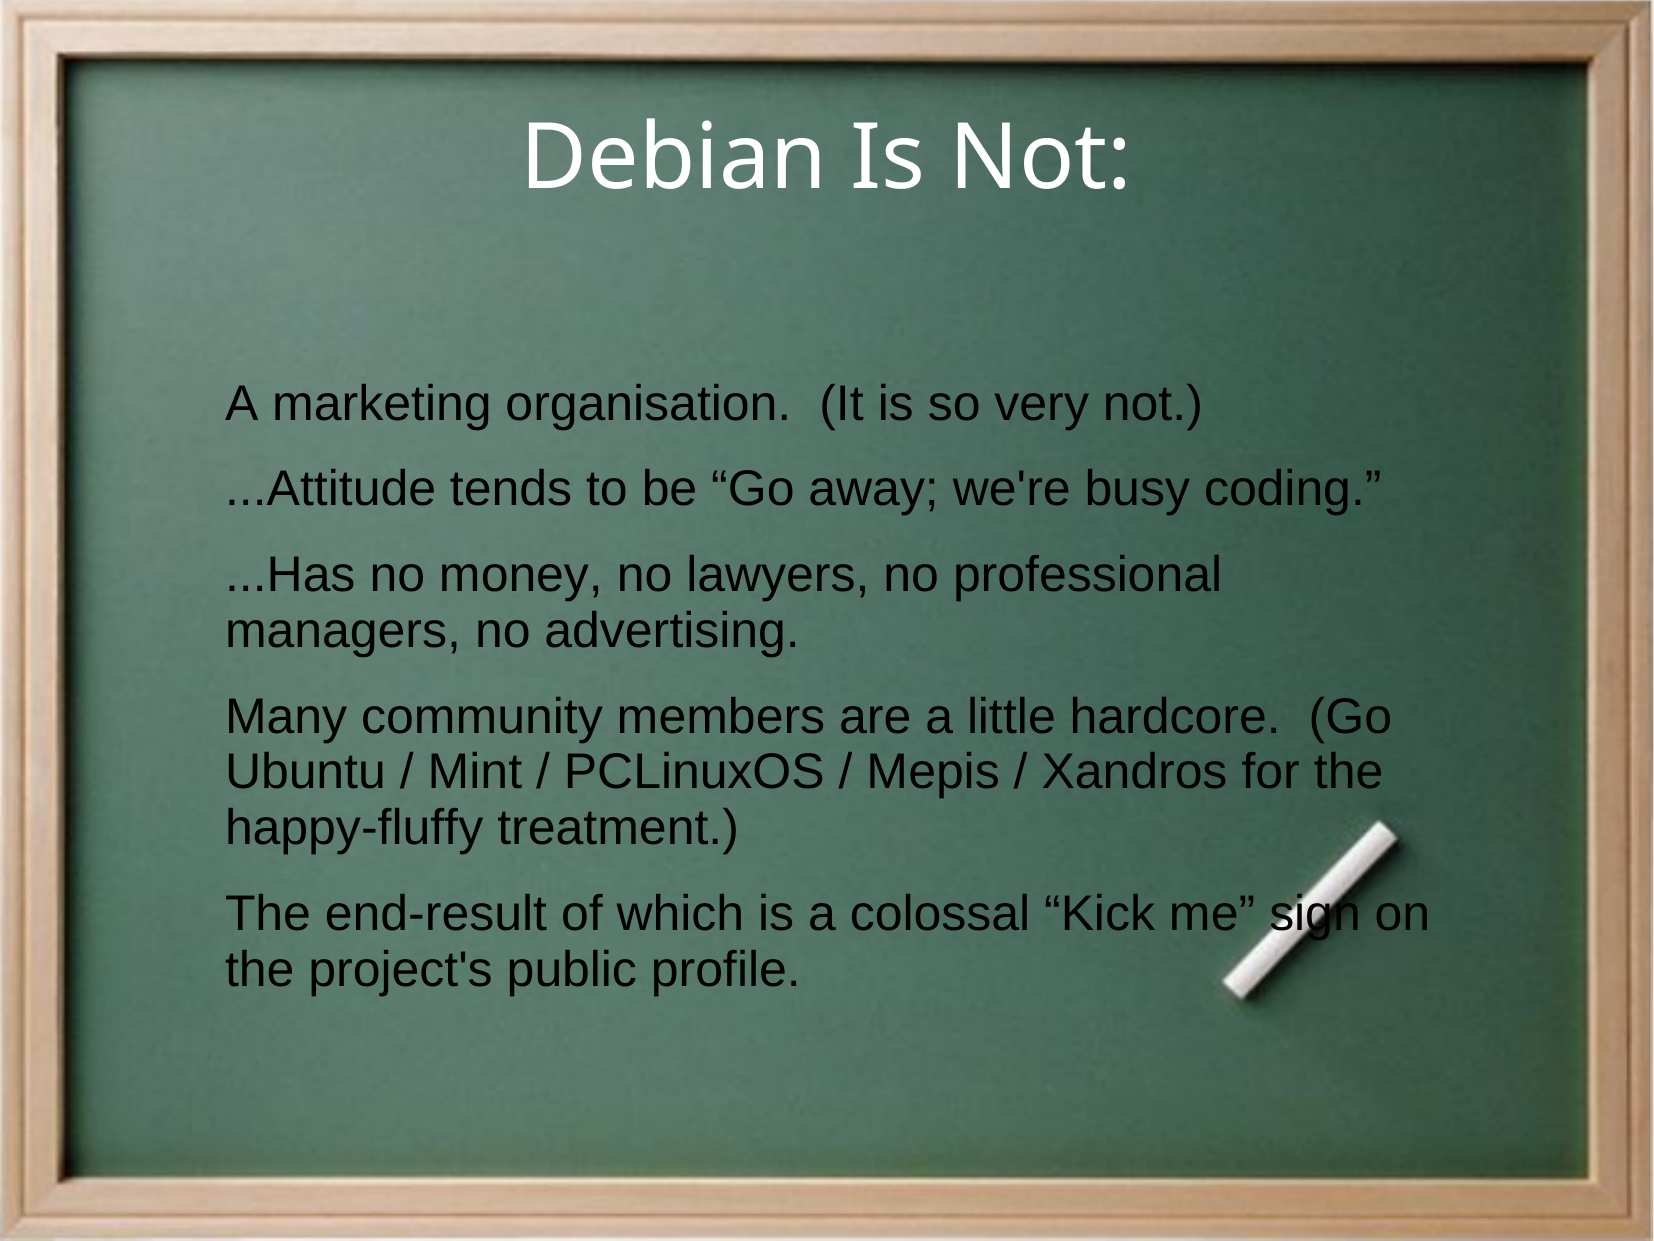

# Debian Is Not:
A marketing organisation. (It is so very not.)
...Attitude tends to be “Go away; we're busy coding.”
...Has no money, no lawyers, no professional managers, no advertising.
Many community members are a little hardcore. (Go Ubuntu / Mint / PCLinuxOS / Mepis / Xandros for the happy-fluffy treatment.)
The end-result of which is a colossal “Kick me” sign on the project's public profile.